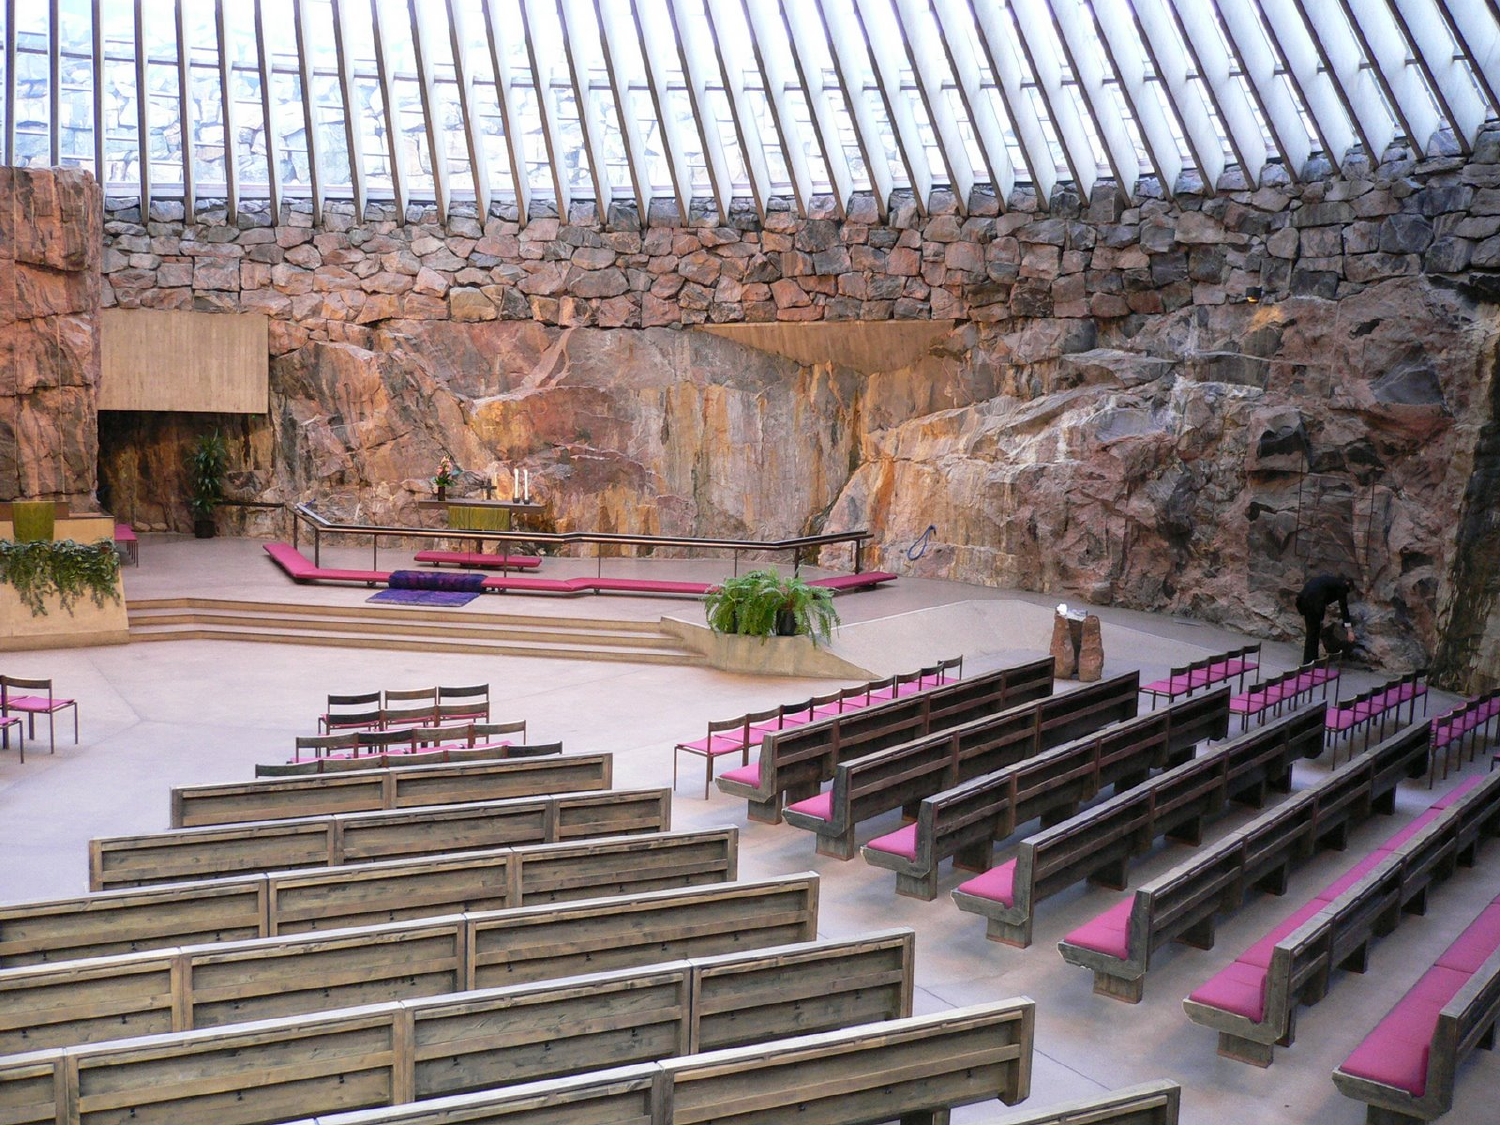

# HELSINKI
Švedski grad (Sveaborg)
Katedrala v Helsinkih
Temppeliaukion (temppeliaukion kirkko)
Dvorana Finlandia